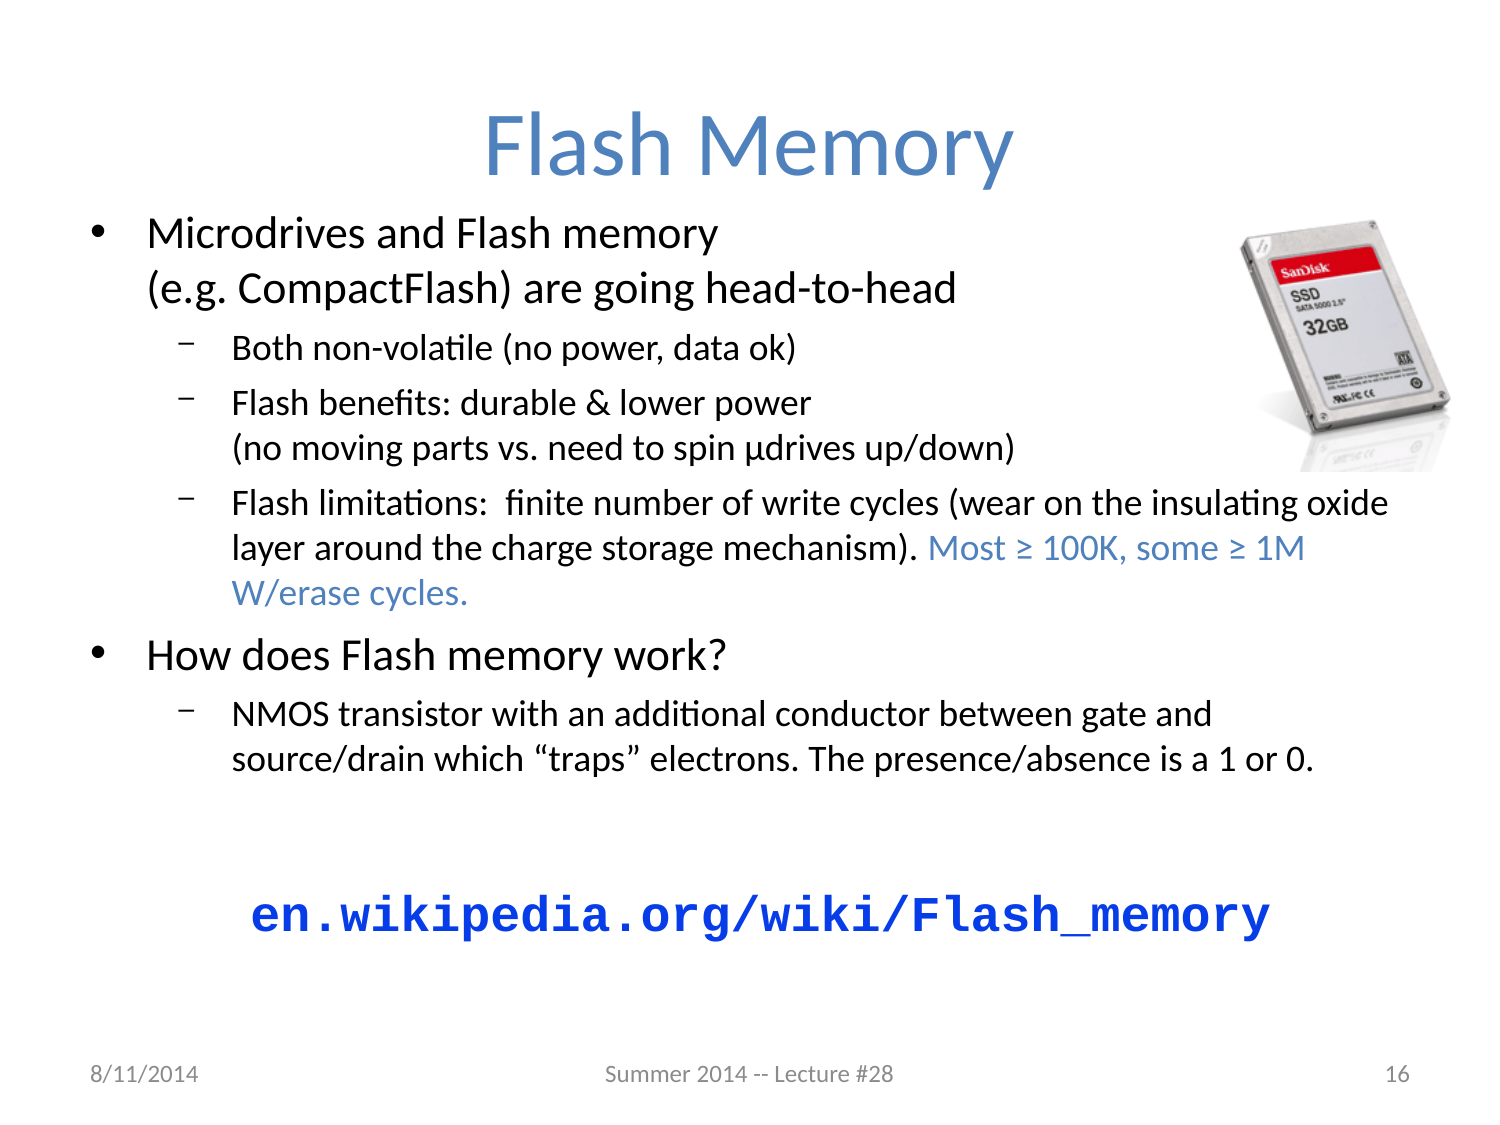

# Flash Memory
Microdrives and Flash memory
(e.g. CompactFlash) are going head-to-head
Both non-volatile (no power, data ok)
Flash benefits: durable & lower power
(no moving parts vs. need to spin µdrives up/down)
Flash limitations: finite number of write cycles (wear on the insulating oxide layer around the charge storage mechanism). Most ≥ 100K, some ≥ 1M W/erase cycles.
How does Flash memory work?
NMOS transistor with an additional conductor between gate and source/drain which “traps” electrons. The presence/absence is a 1 or 0.
en.wikipedia.org/wiki/Flash_memory
8/11/2014
Summer 2014 -- Lecture #28